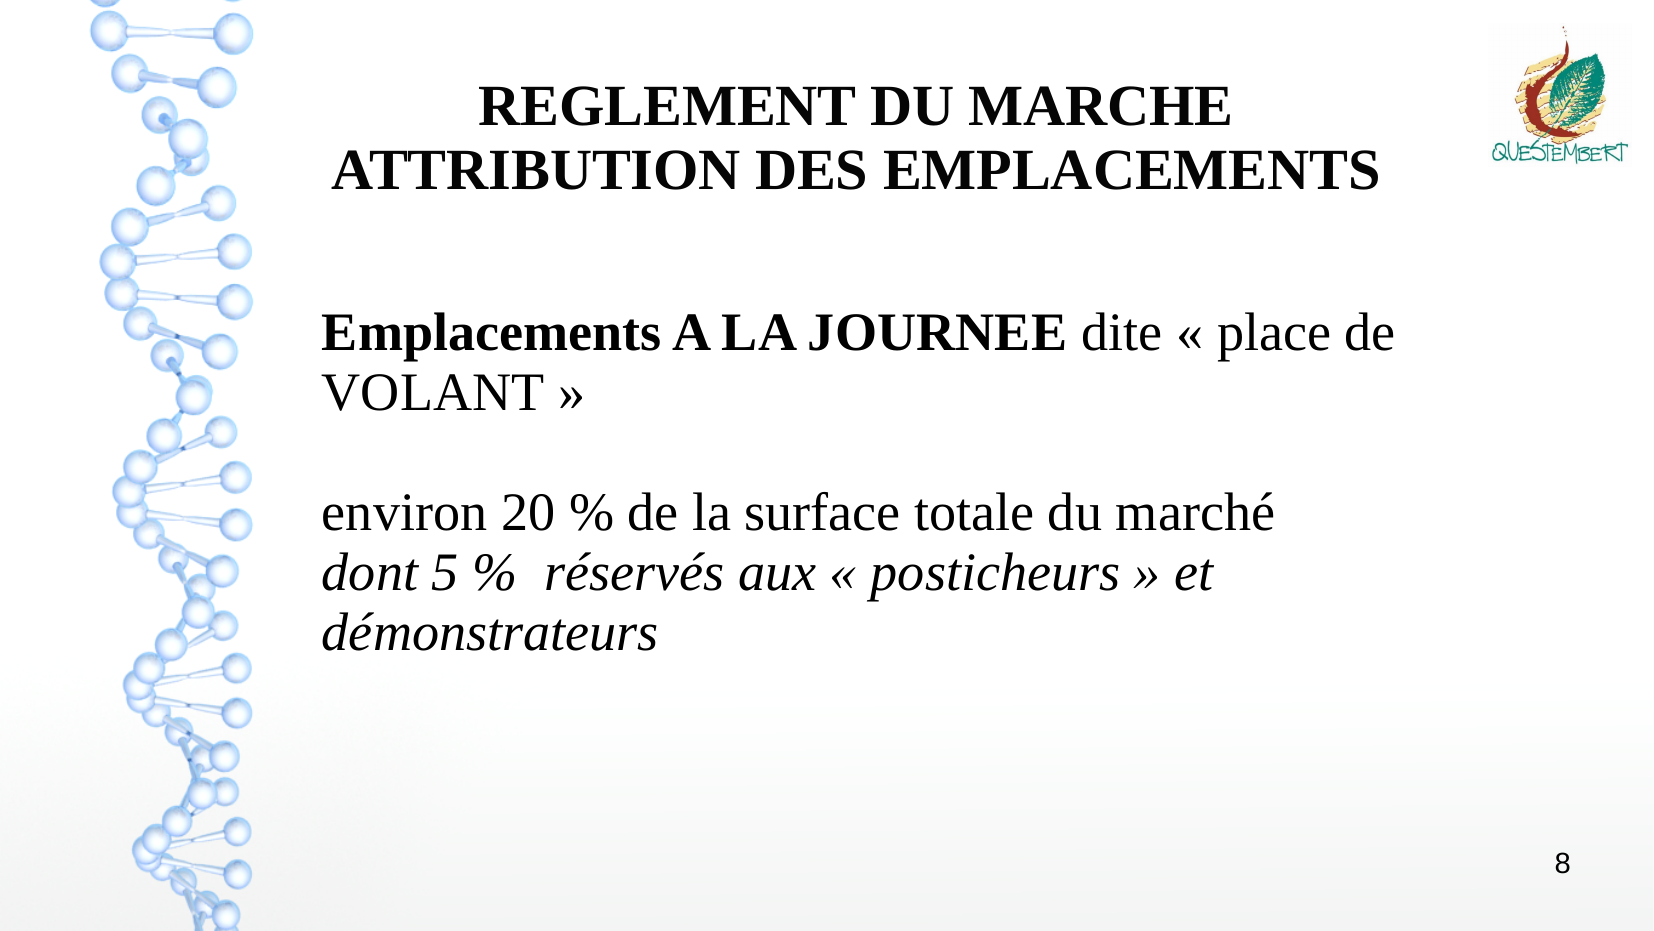

# REGLEMENT DU MARCHE ATTRIBUTION DES EMPLACEMENTS
Emplacements A LA JOURNEE dite « place de VOLANT »
environ 20 % de la surface totale du marché
dont 5 % réservés aux « posticheurs » et démonstrateurs
8